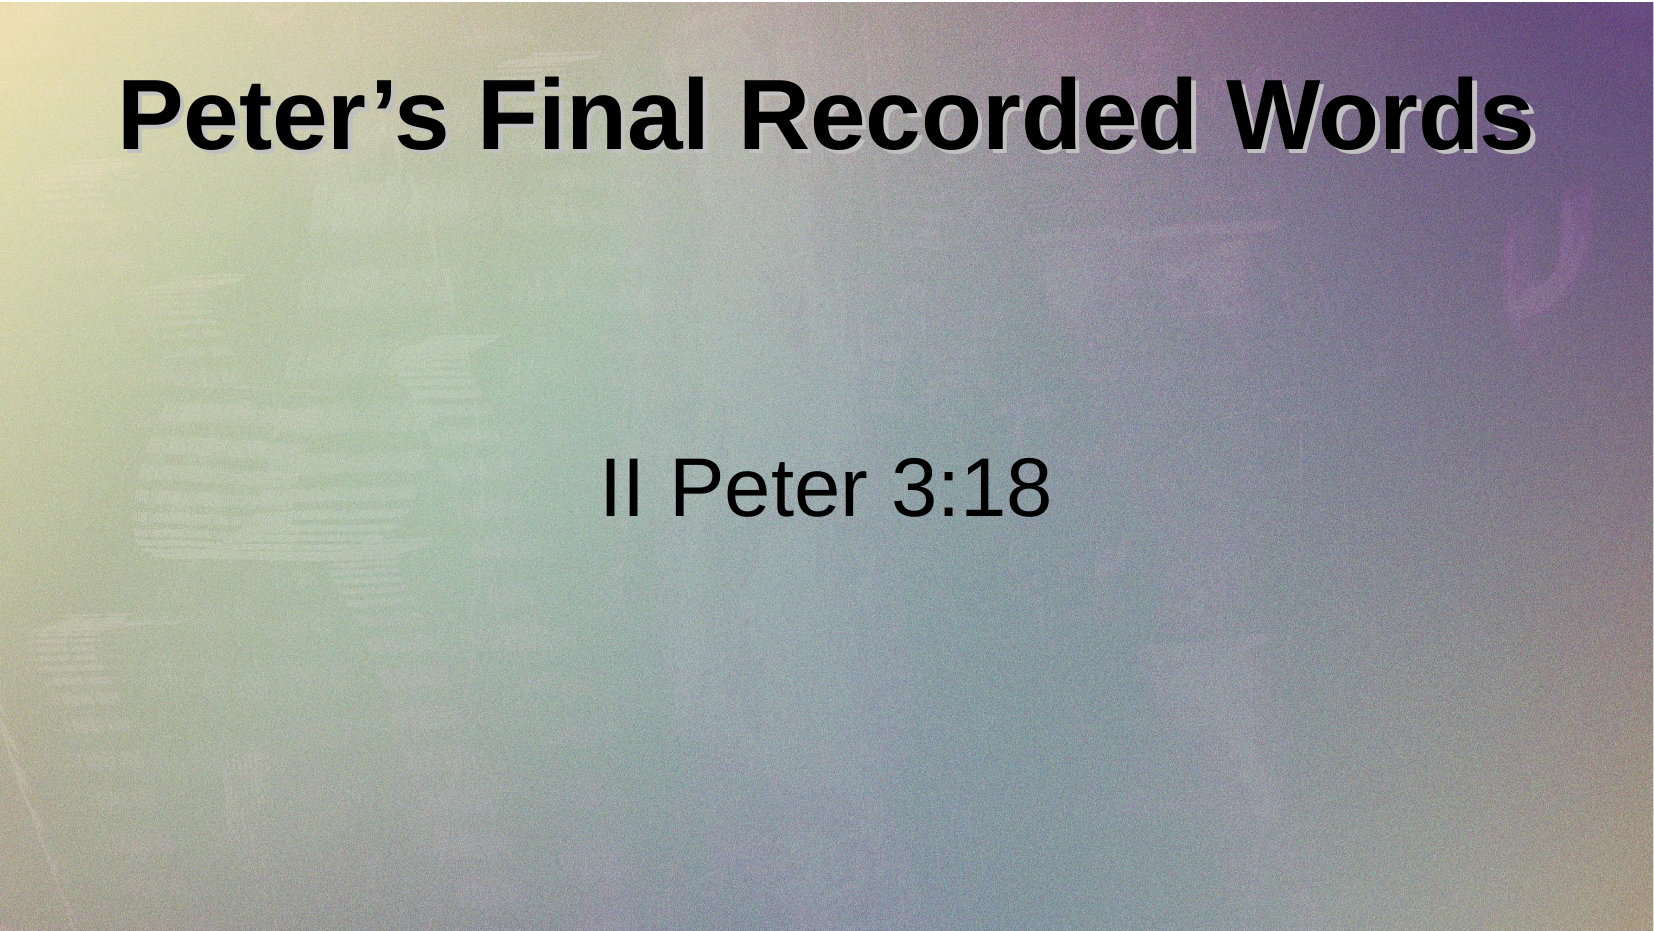

# Peter’s Final Recorded Words
II Peter 3:18